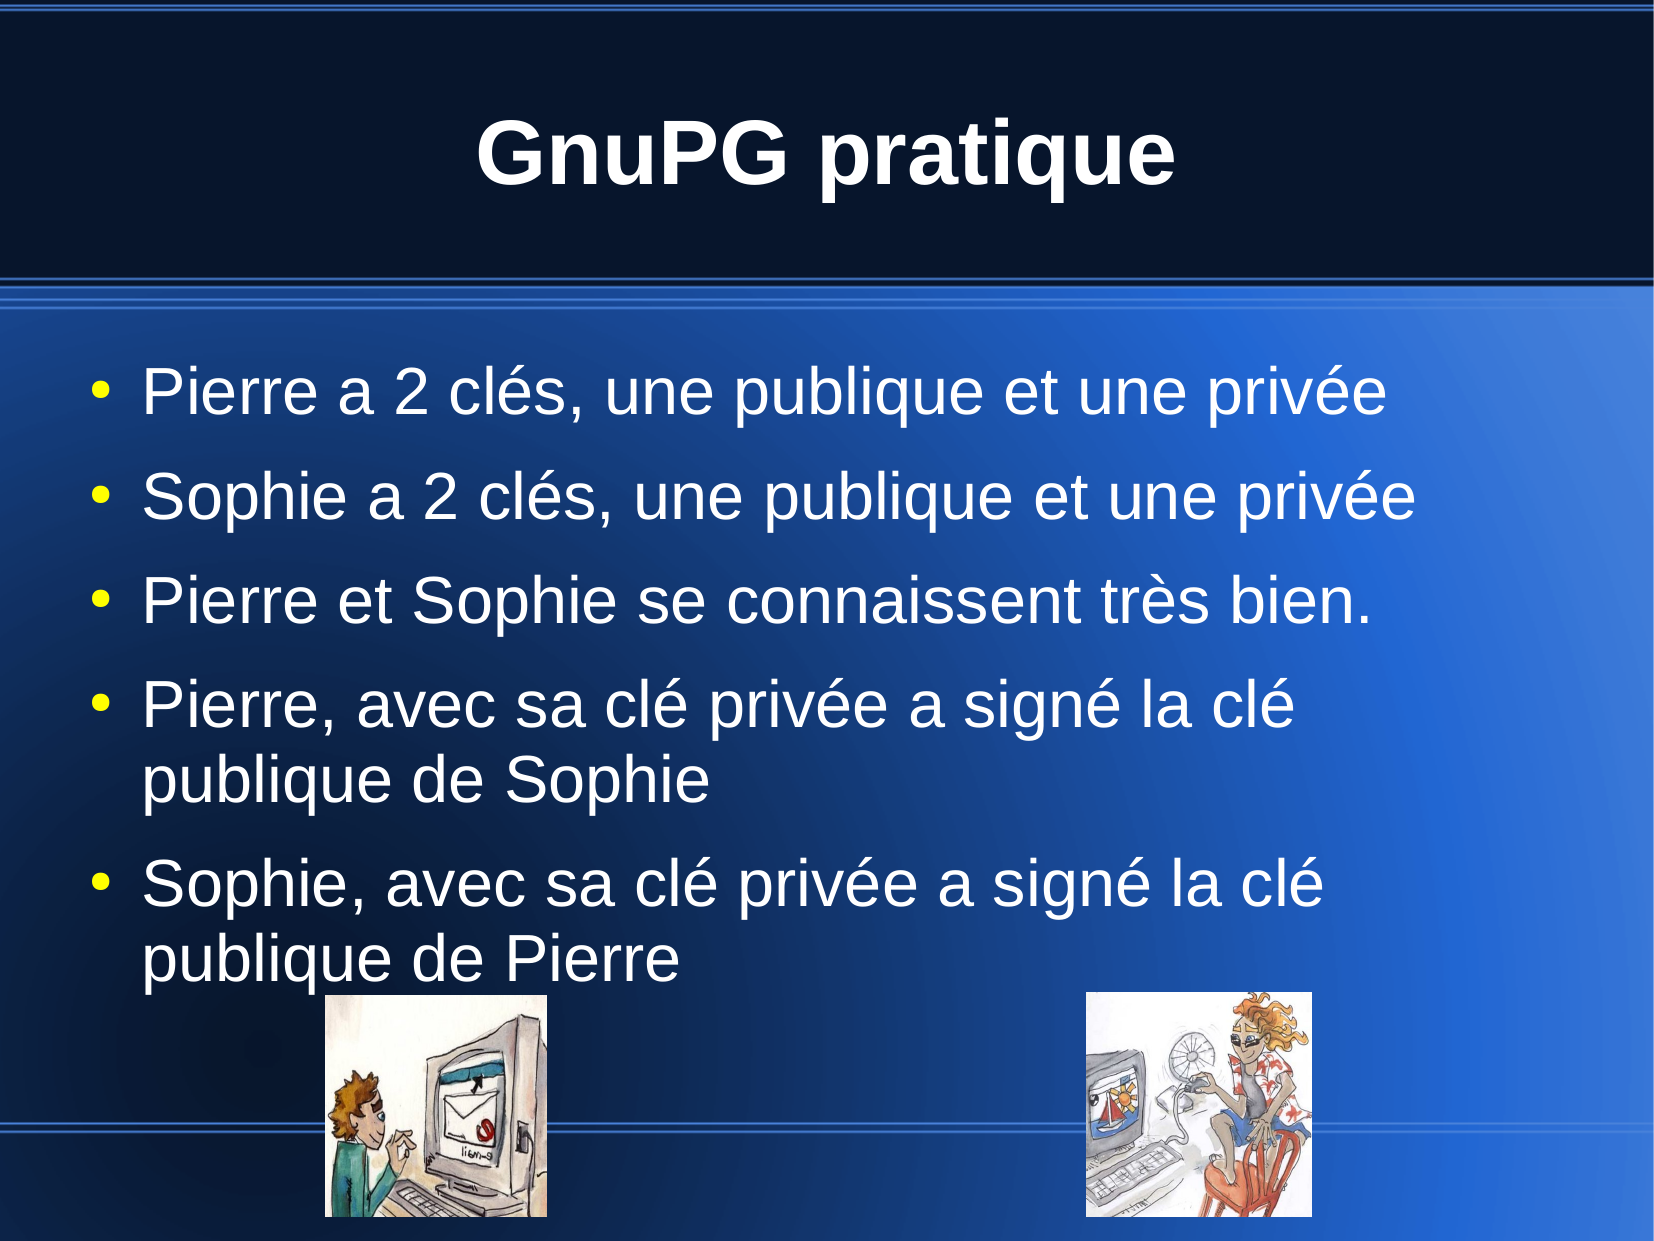

# GnuPG pratique
Pierre a 2 clés, une publique et une privée
Sophie a 2 clés, une publique et une privée
Pierre et Sophie se connaissent très bien.
Pierre, avec sa clé privée a signé la clé publique de Sophie
Sophie, avec sa clé privée a signé la clé publique de Pierre